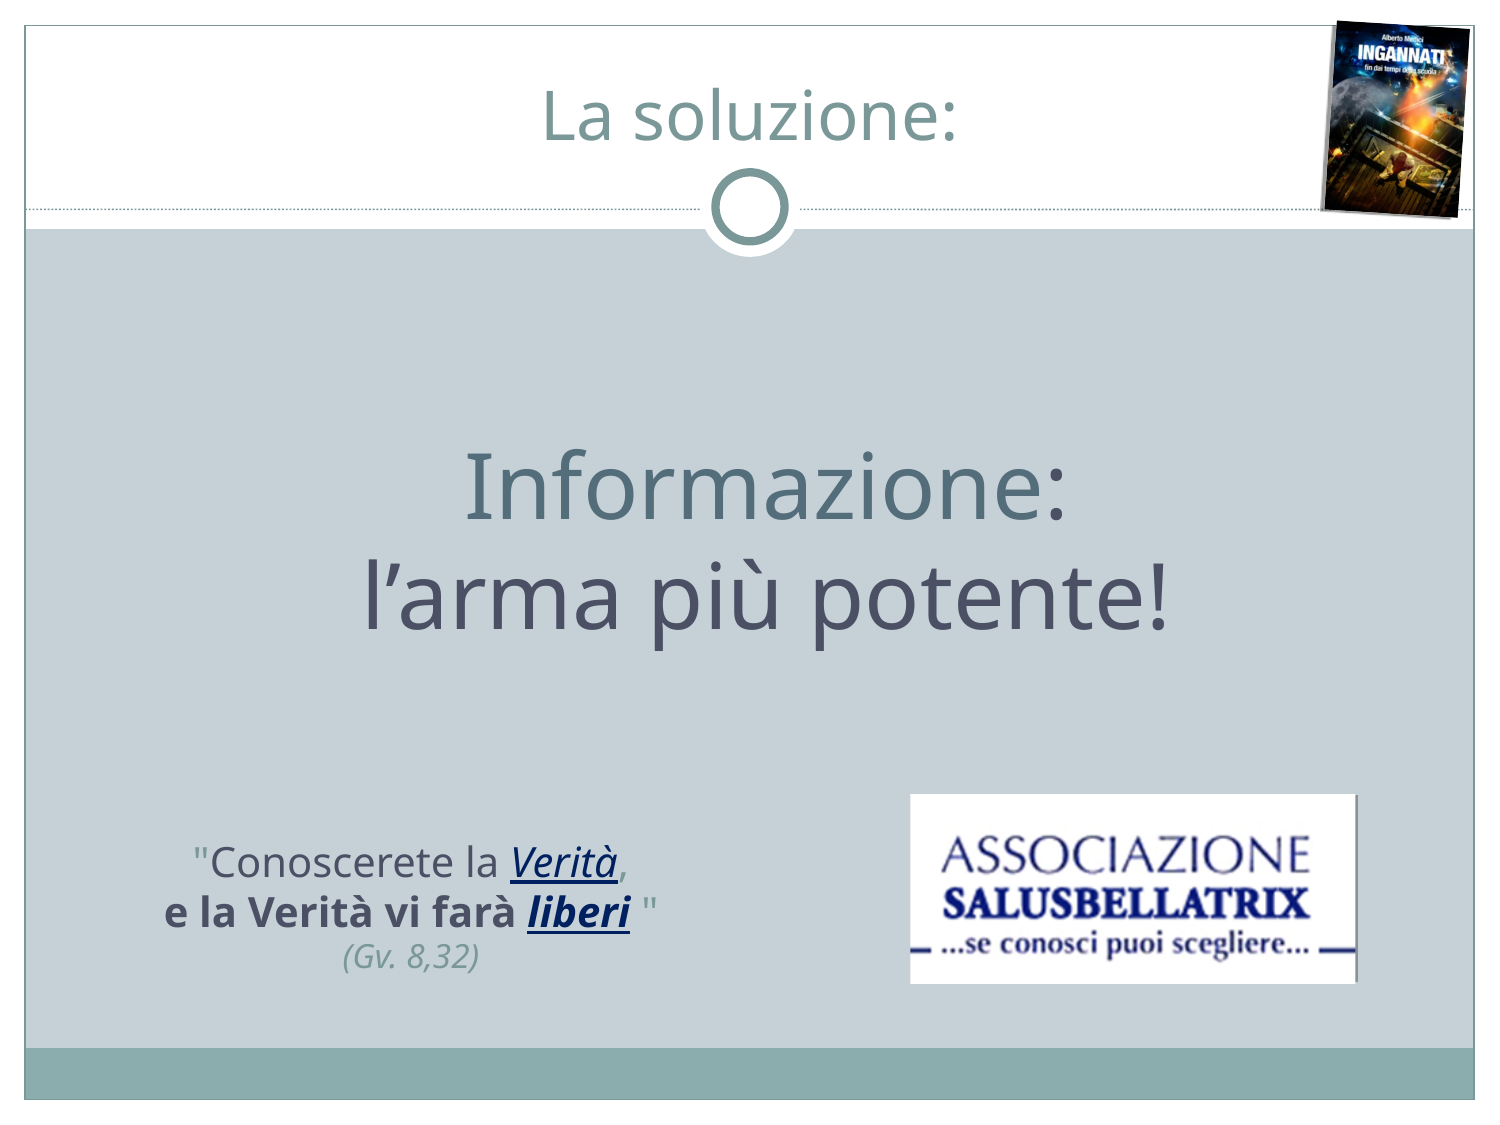

# La soluzione:
Informazione:
l’arma più potente!
"Conoscerete la Verità,
e la Verità vi farà liberi "
(Gv. 8,32)